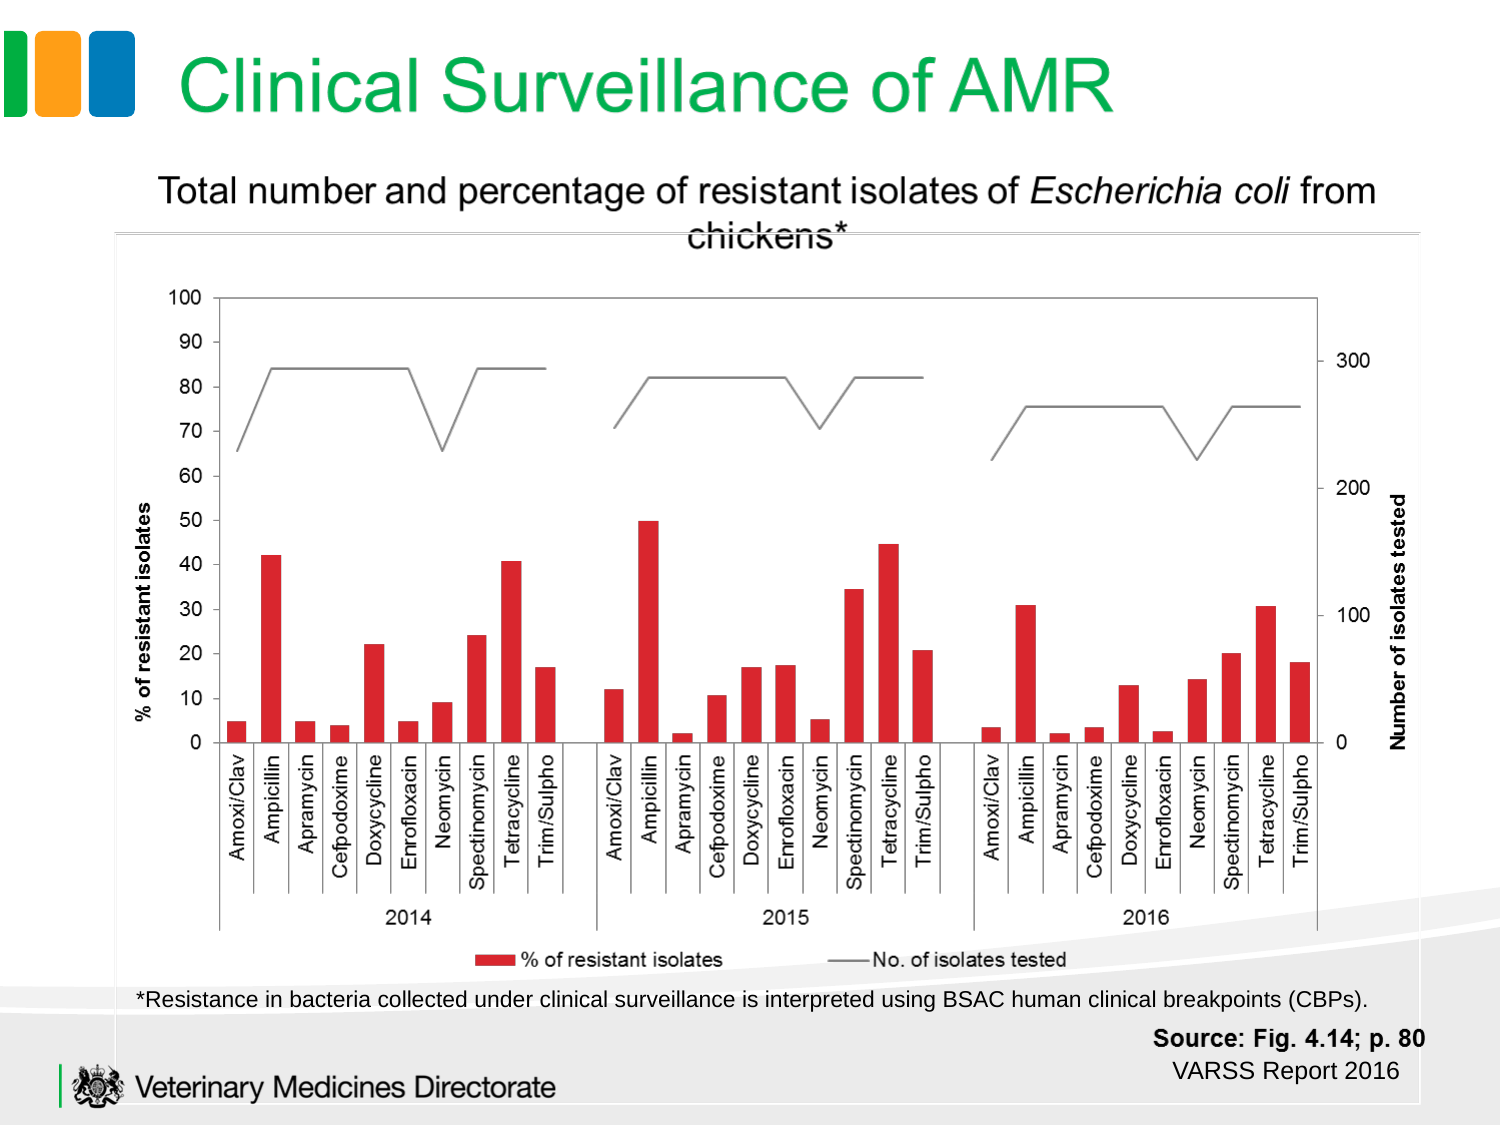

*Resistance in bacteria collected under clinical surveillance is interpreted using BSAC human clinical breakpoints (CBPs).
VARSS Report 2016